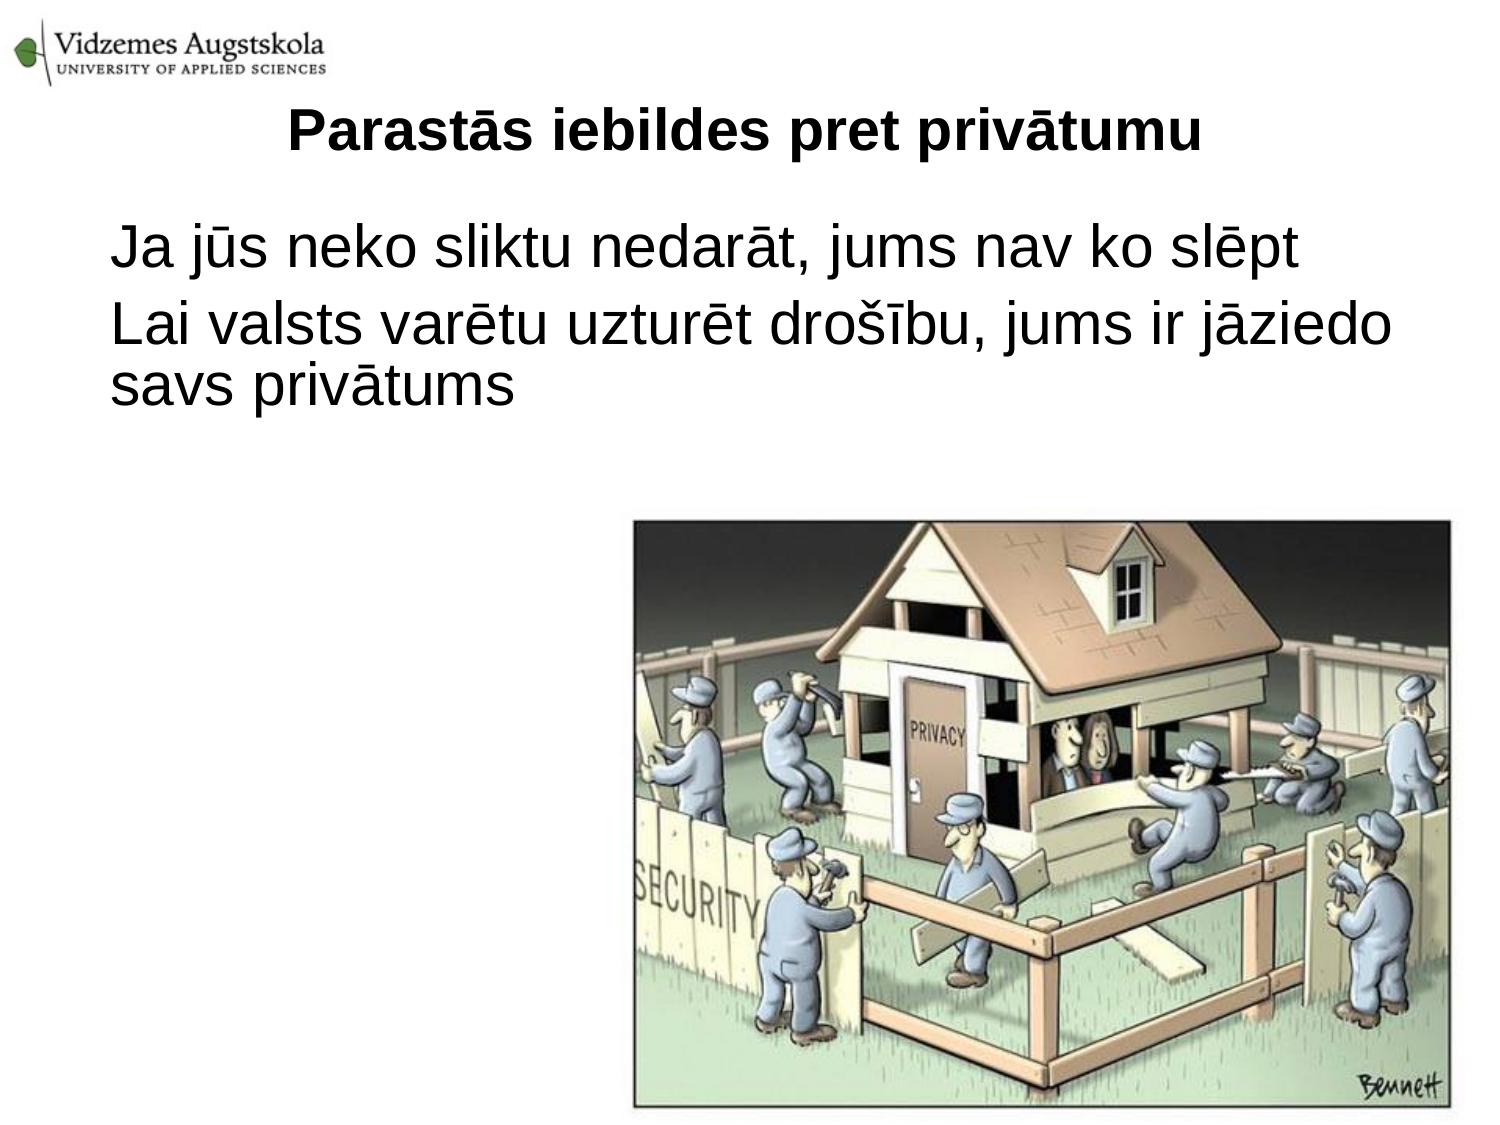

# Parastās iebildes pret privātumu
Ja jūs neko sliktu nedarāt, jums nav ko slēpt
Lai valsts varētu uzturēt drošību, jums ir jāziedo savs privātums